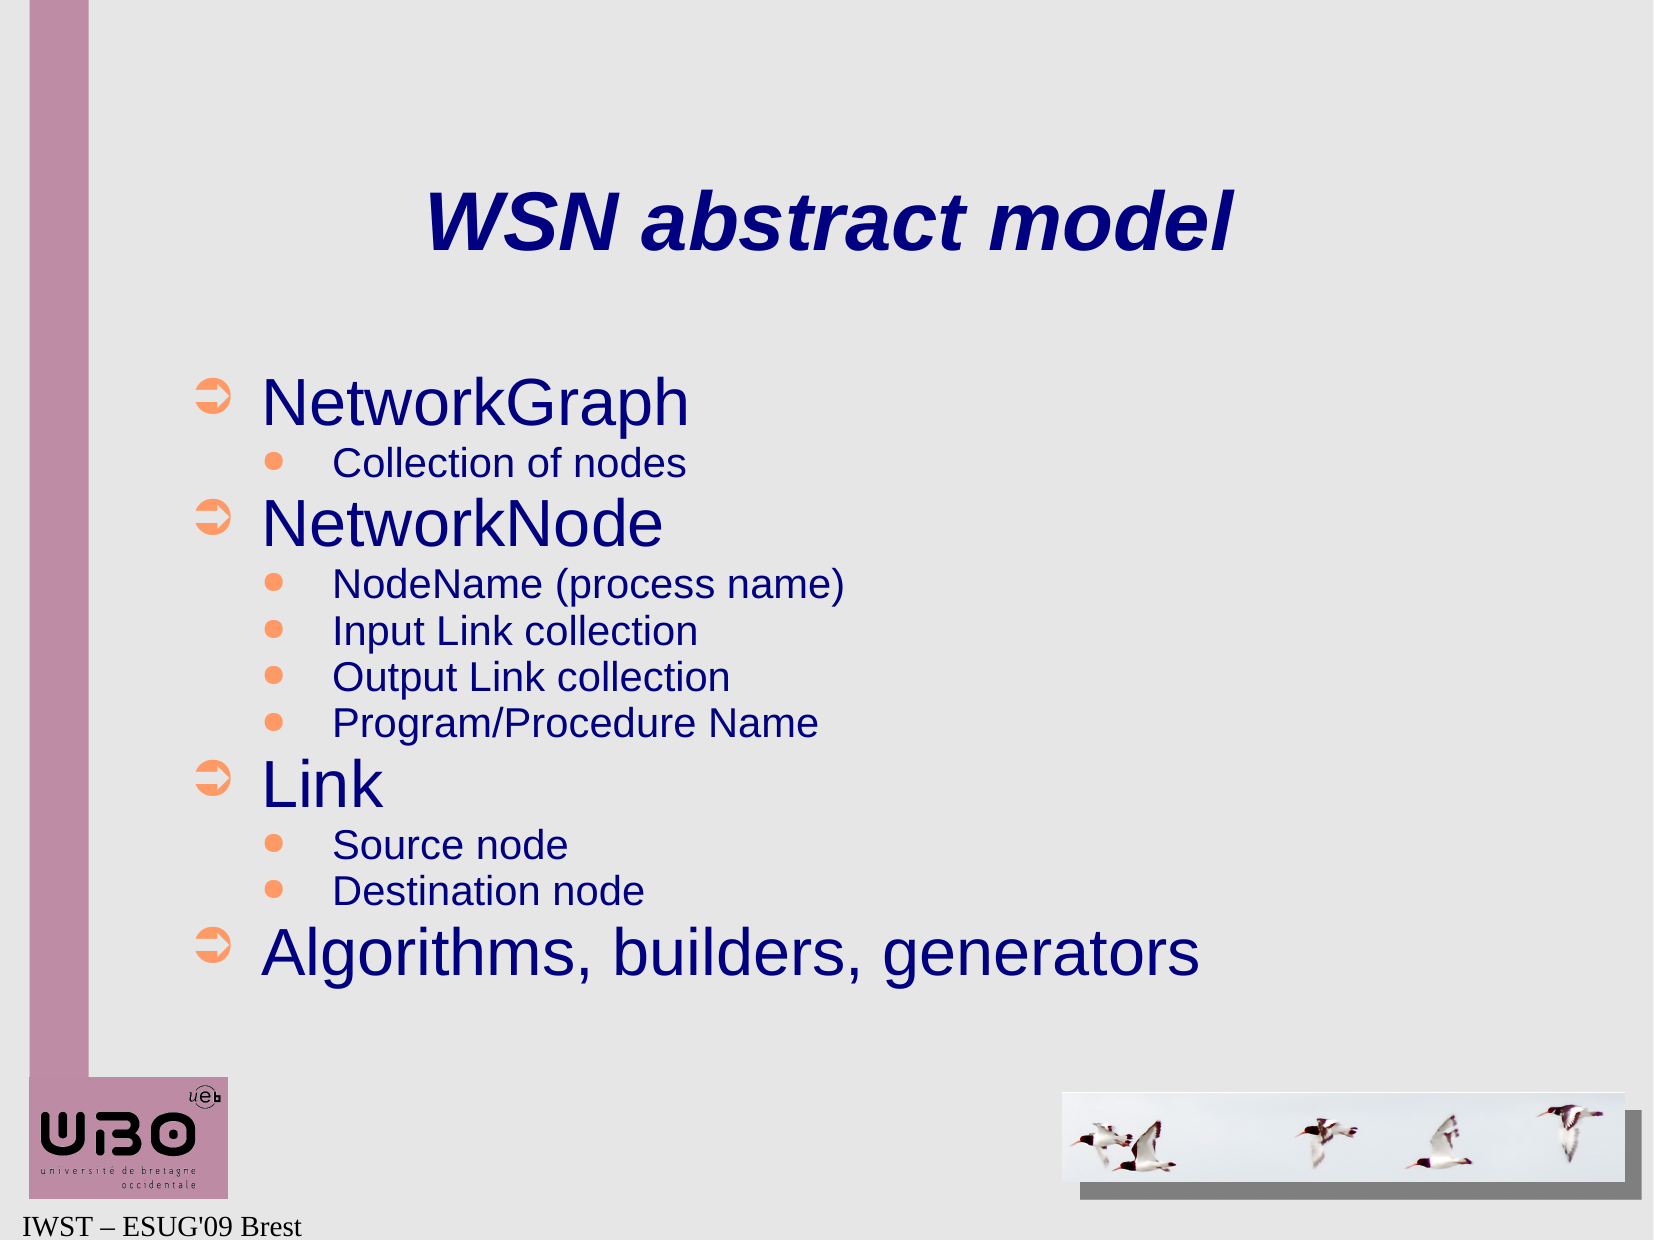

# WSN abstract model
NetworkGraph
Collection of nodes
NetworkNode
NodeName (process name)
Input Link collection
Output Link collection
Program/Procedure Name
Link
Source node
Destination node
Algorithms, builders, generators